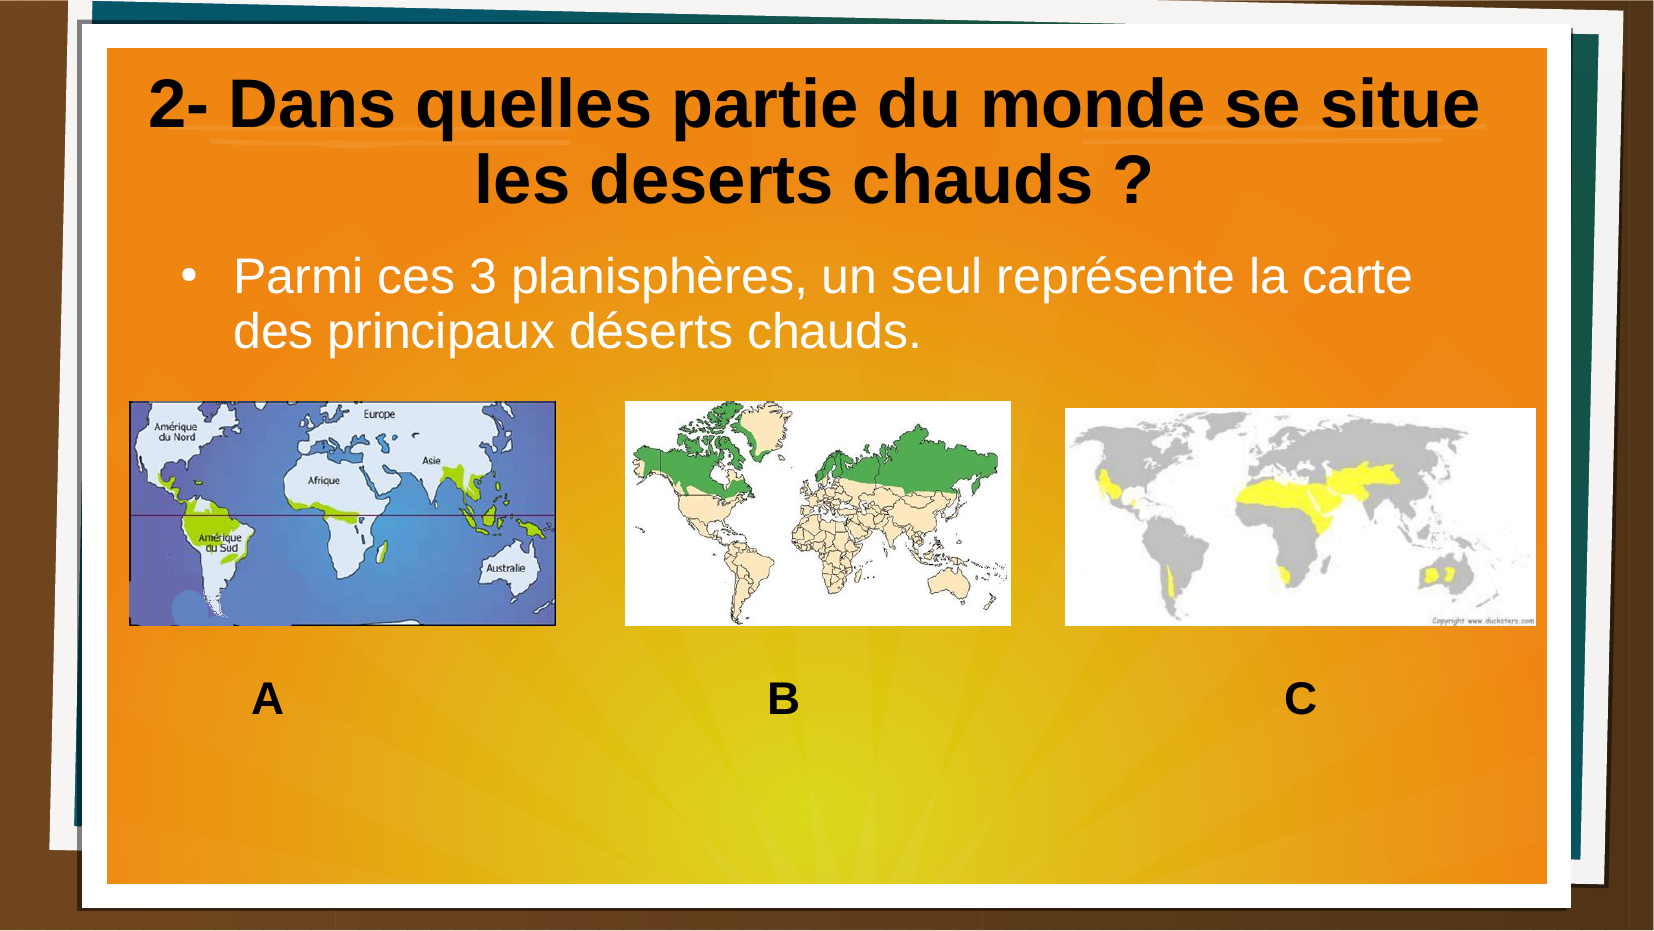

# 2- Dans quelles partie du monde se situe les deserts chauds ?
Parmi ces 3 planisphères, un seul représente la carte des principaux déserts chauds.
A							B							C